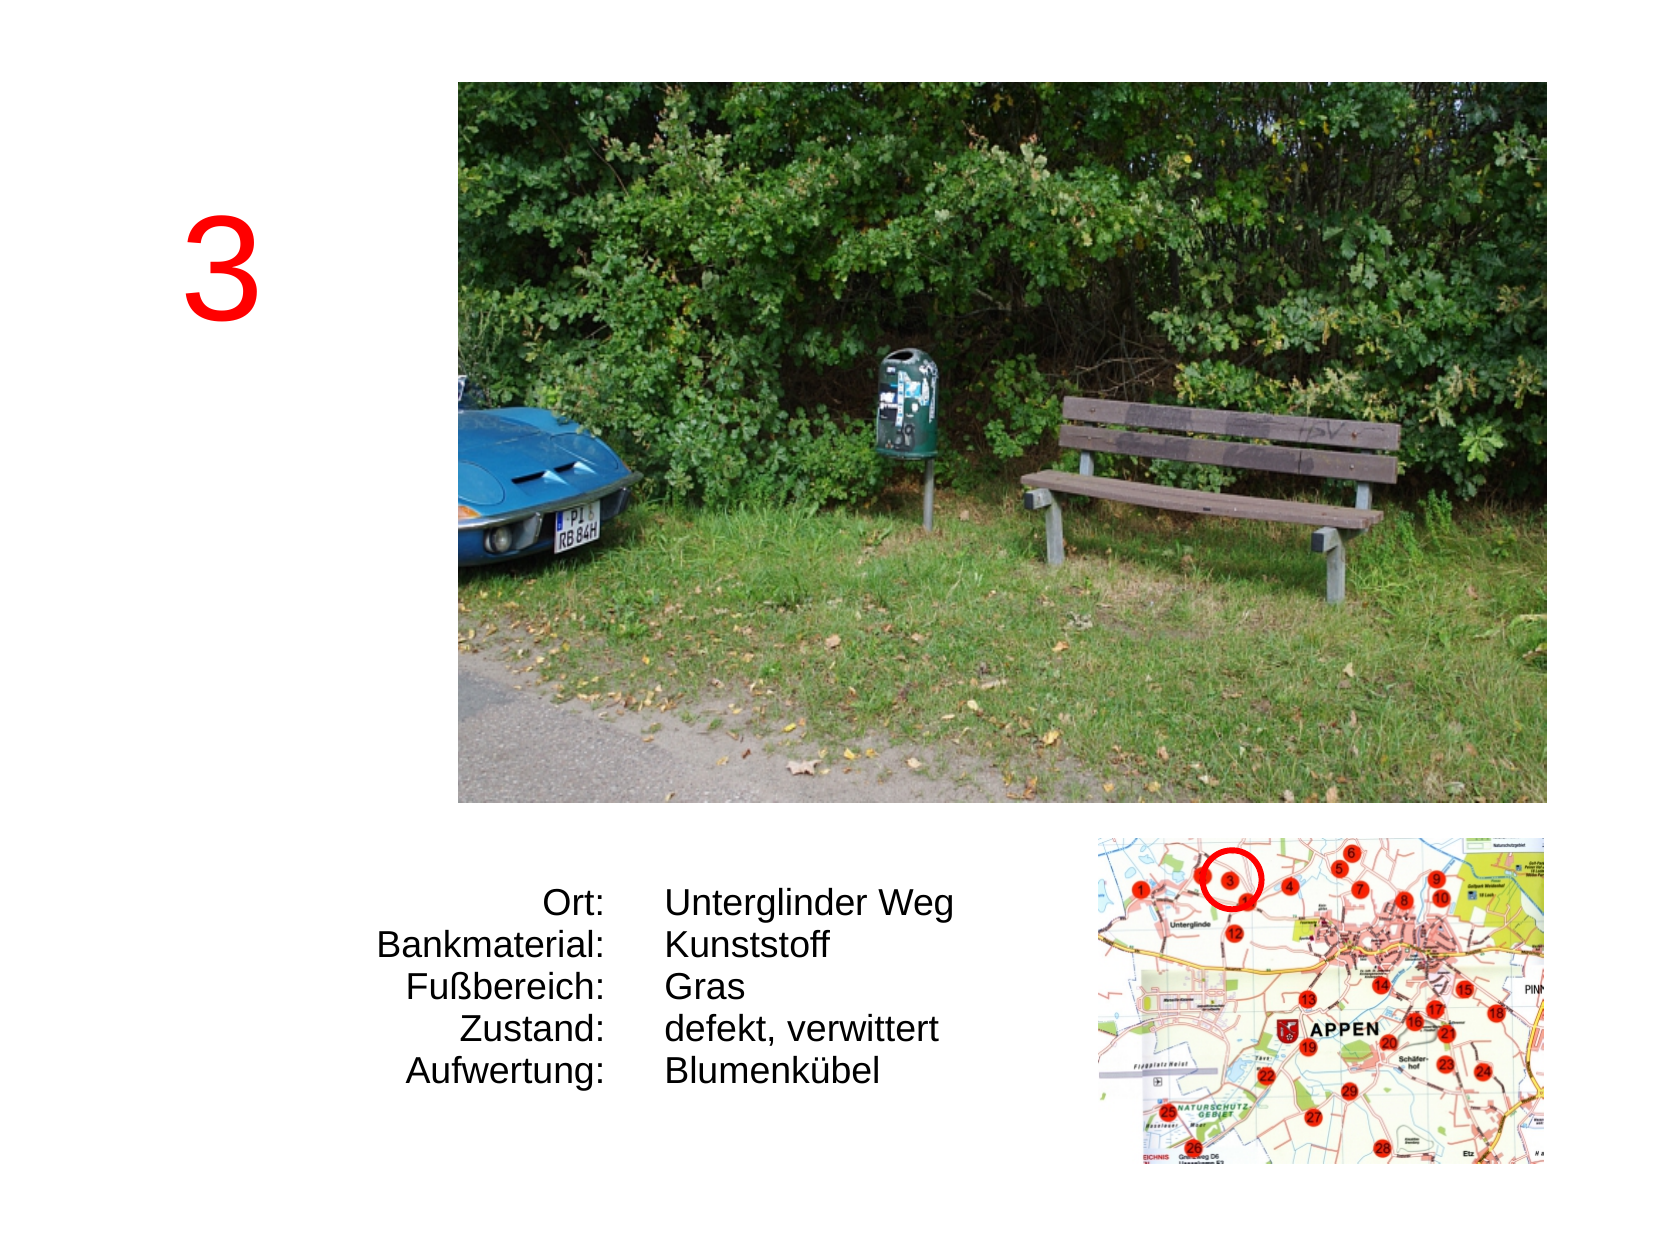

3
IMGP7856rNr03.jpg
	Ort:		Unterglinder Weg
	Bankmaterial:		Kunststoff
	Fußbereich:		Gras
	Zustand:		defekt, verwittert
	Aufwertung:		Blumenkübel